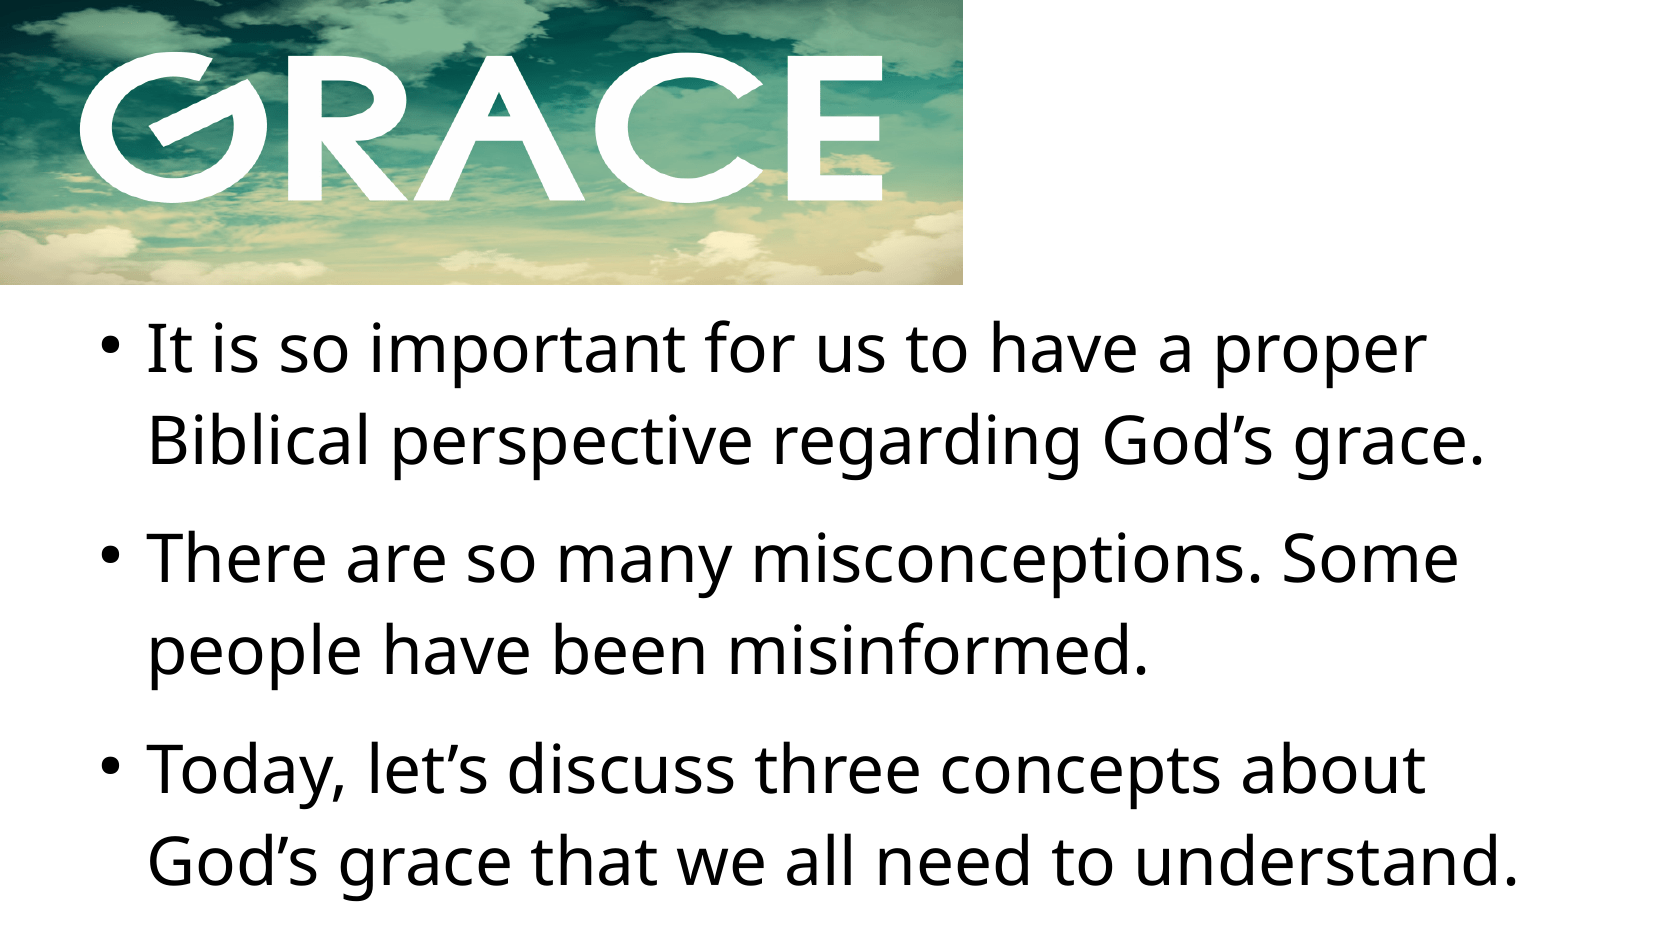

# It is so important for us to have a proper Biblical perspective regarding God’s grace.
There are so many misconceptions. Some people have been misinformed.
Today, let’s discuss three concepts about God’s grace that we all need to understand.